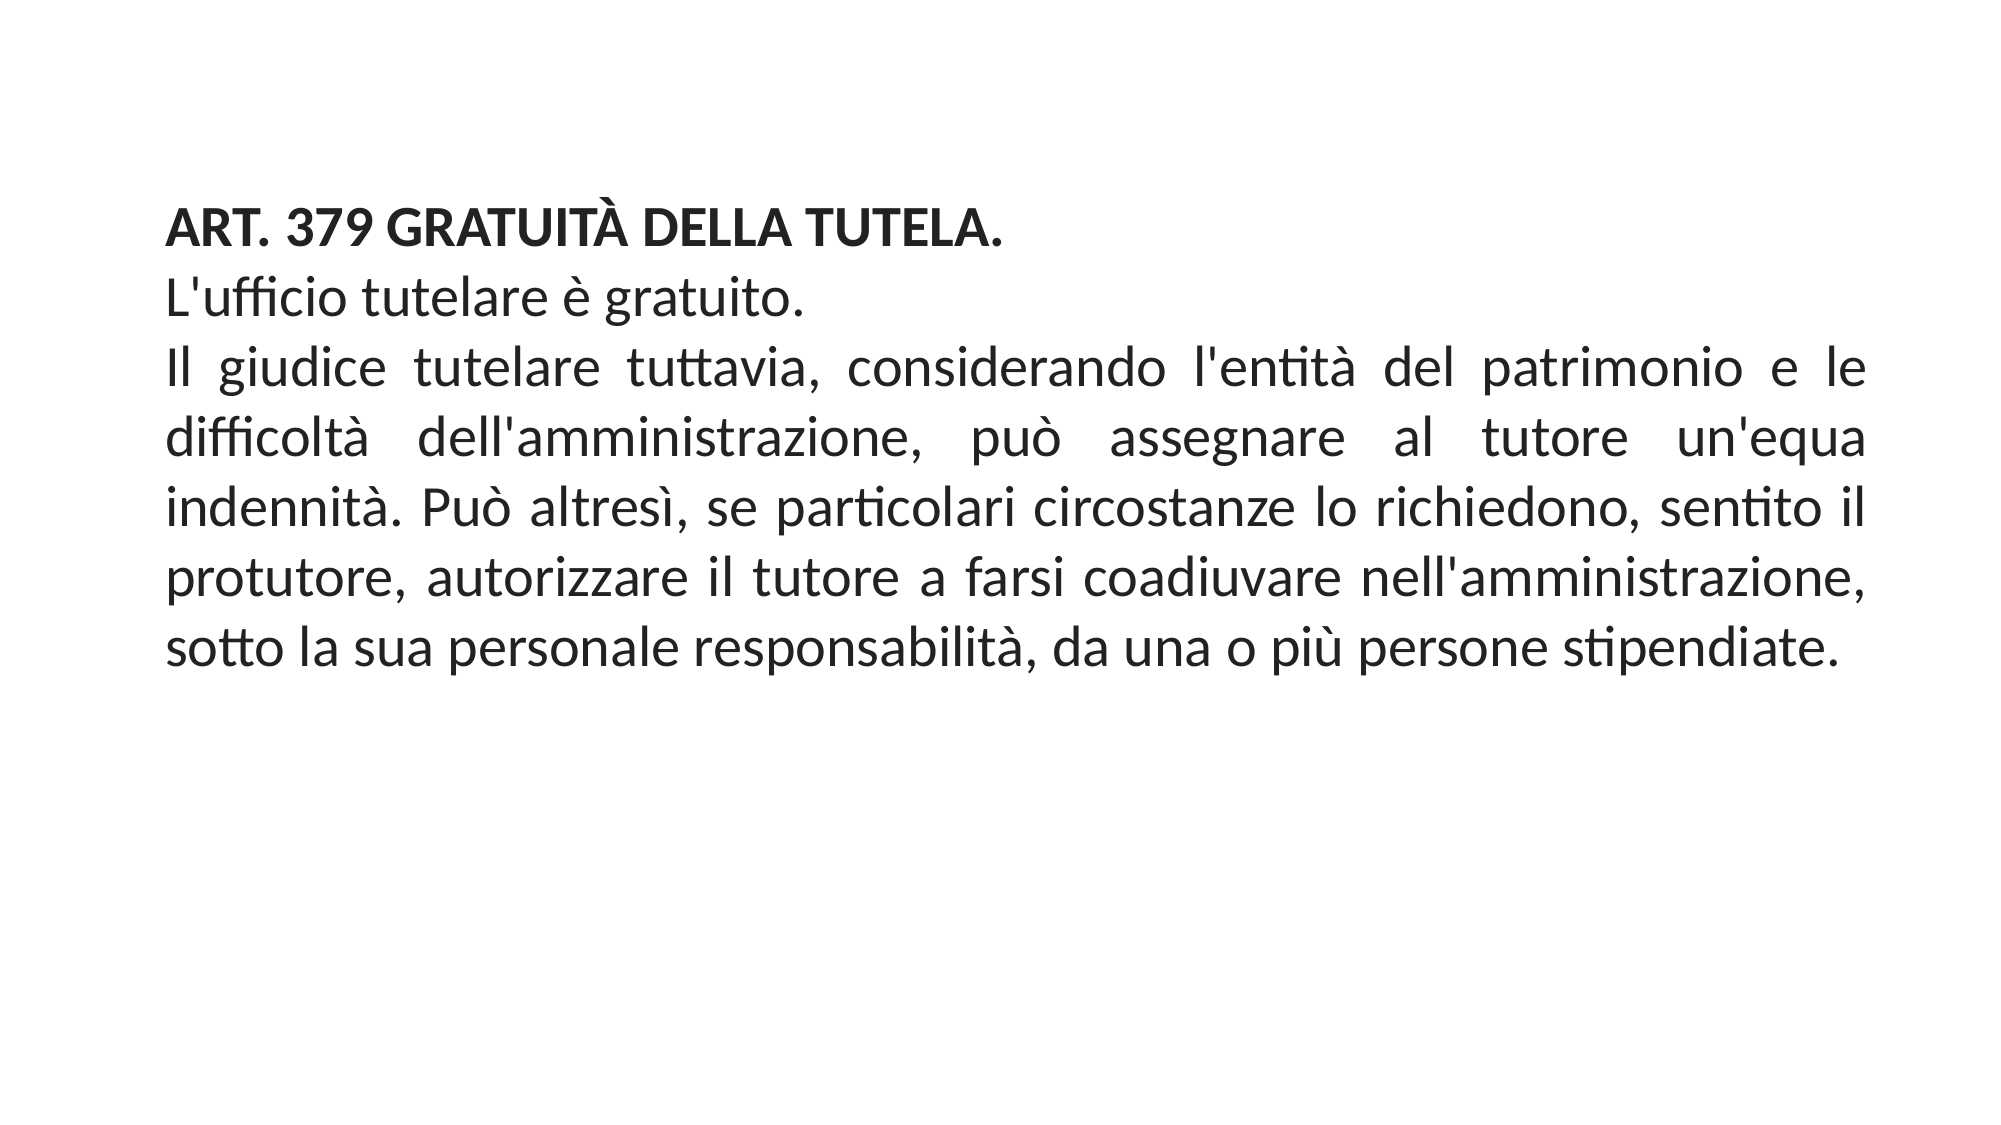

ART. 379 GRATUITÀ DELLA TUTELA.
L'ufficio tutelare è gratuito.
Il giudice tutelare tuttavia, considerando l'entità del patrimonio e le difficoltà dell'amministrazione, può assegnare al tutore un'equa indennità. Può altresì, se particolari circostanze lo richiedono, sentito il protutore, autorizzare il tutore a farsi coadiuvare nell'amministrazione, sotto la sua personale responsabilità, da una o più persone stipendiate.